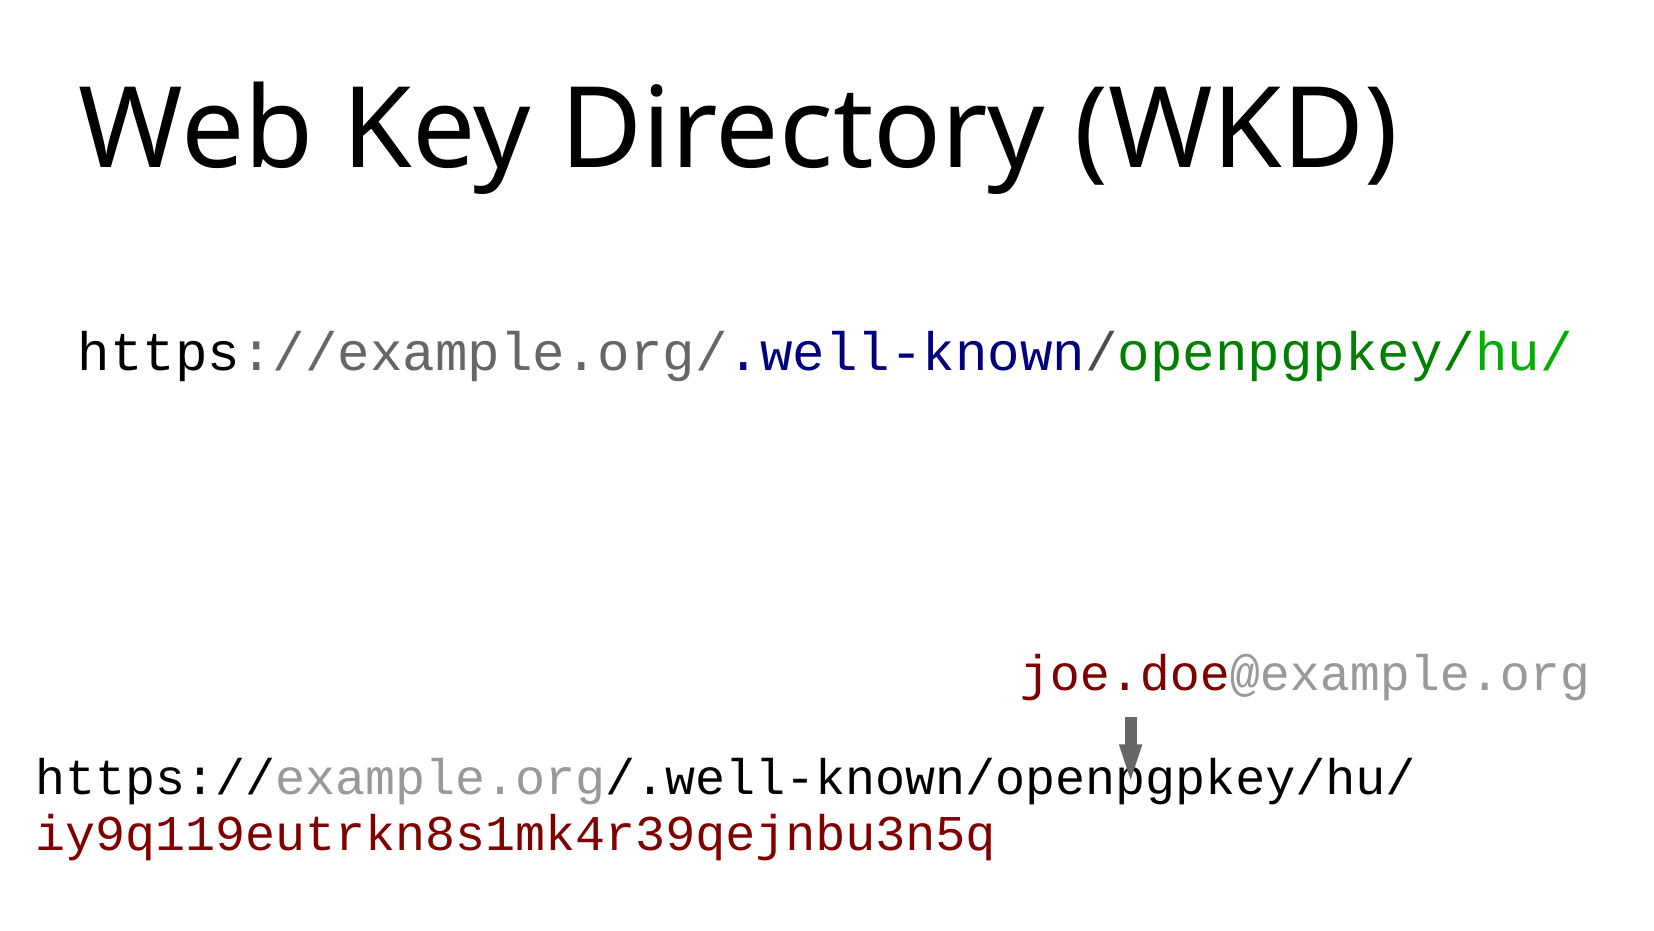

Web Key Directory (WKD)
https://example.org/.well-known/openpgpkey/hu/
joe.doe@example.org
https://example.org/.well-known/openpgpkey/hu/iy9q119eutrkn8s1mk4r39qejnbu3n5q